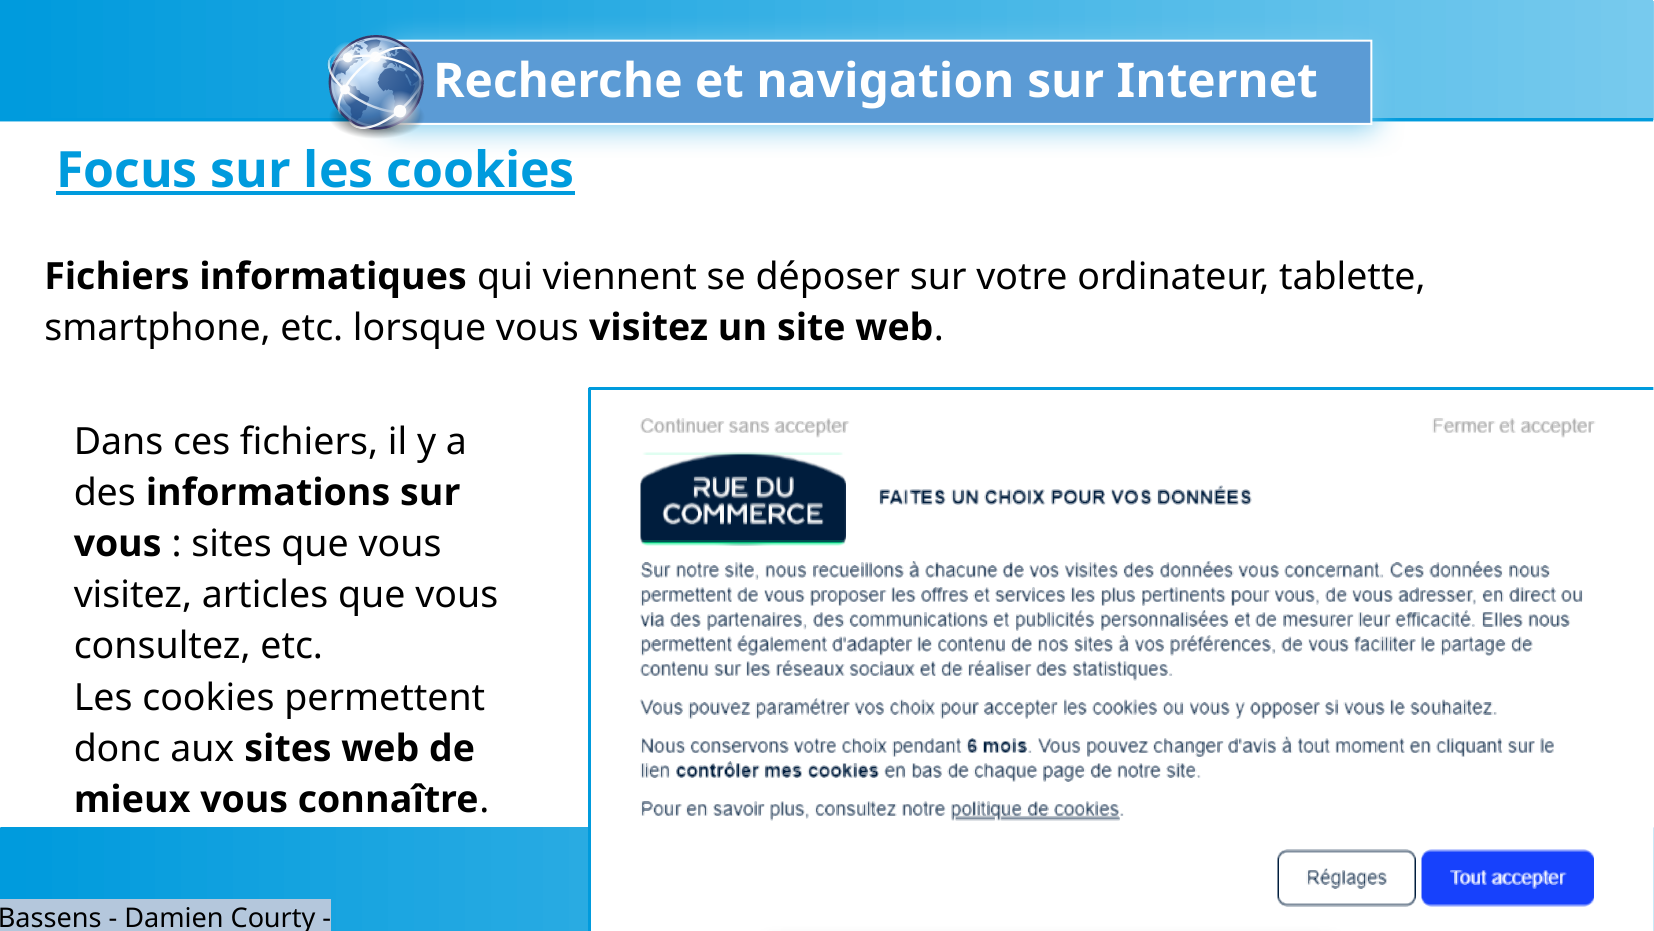

Recherche et navigation sur Internet
Focus sur les cookies
Fichiers informatiques qui viennent se déposer sur votre ordinateur, tablette, smartphone, etc. lorsque vous visitez un site web.
Dans ces fichiers, il y a des informations sur vous : sites que vous visitez, articles que vous consultez, etc.
Les cookies permettent donc aux sites web de mieux vous connaître.
Bassens - Damien Courty - 2024